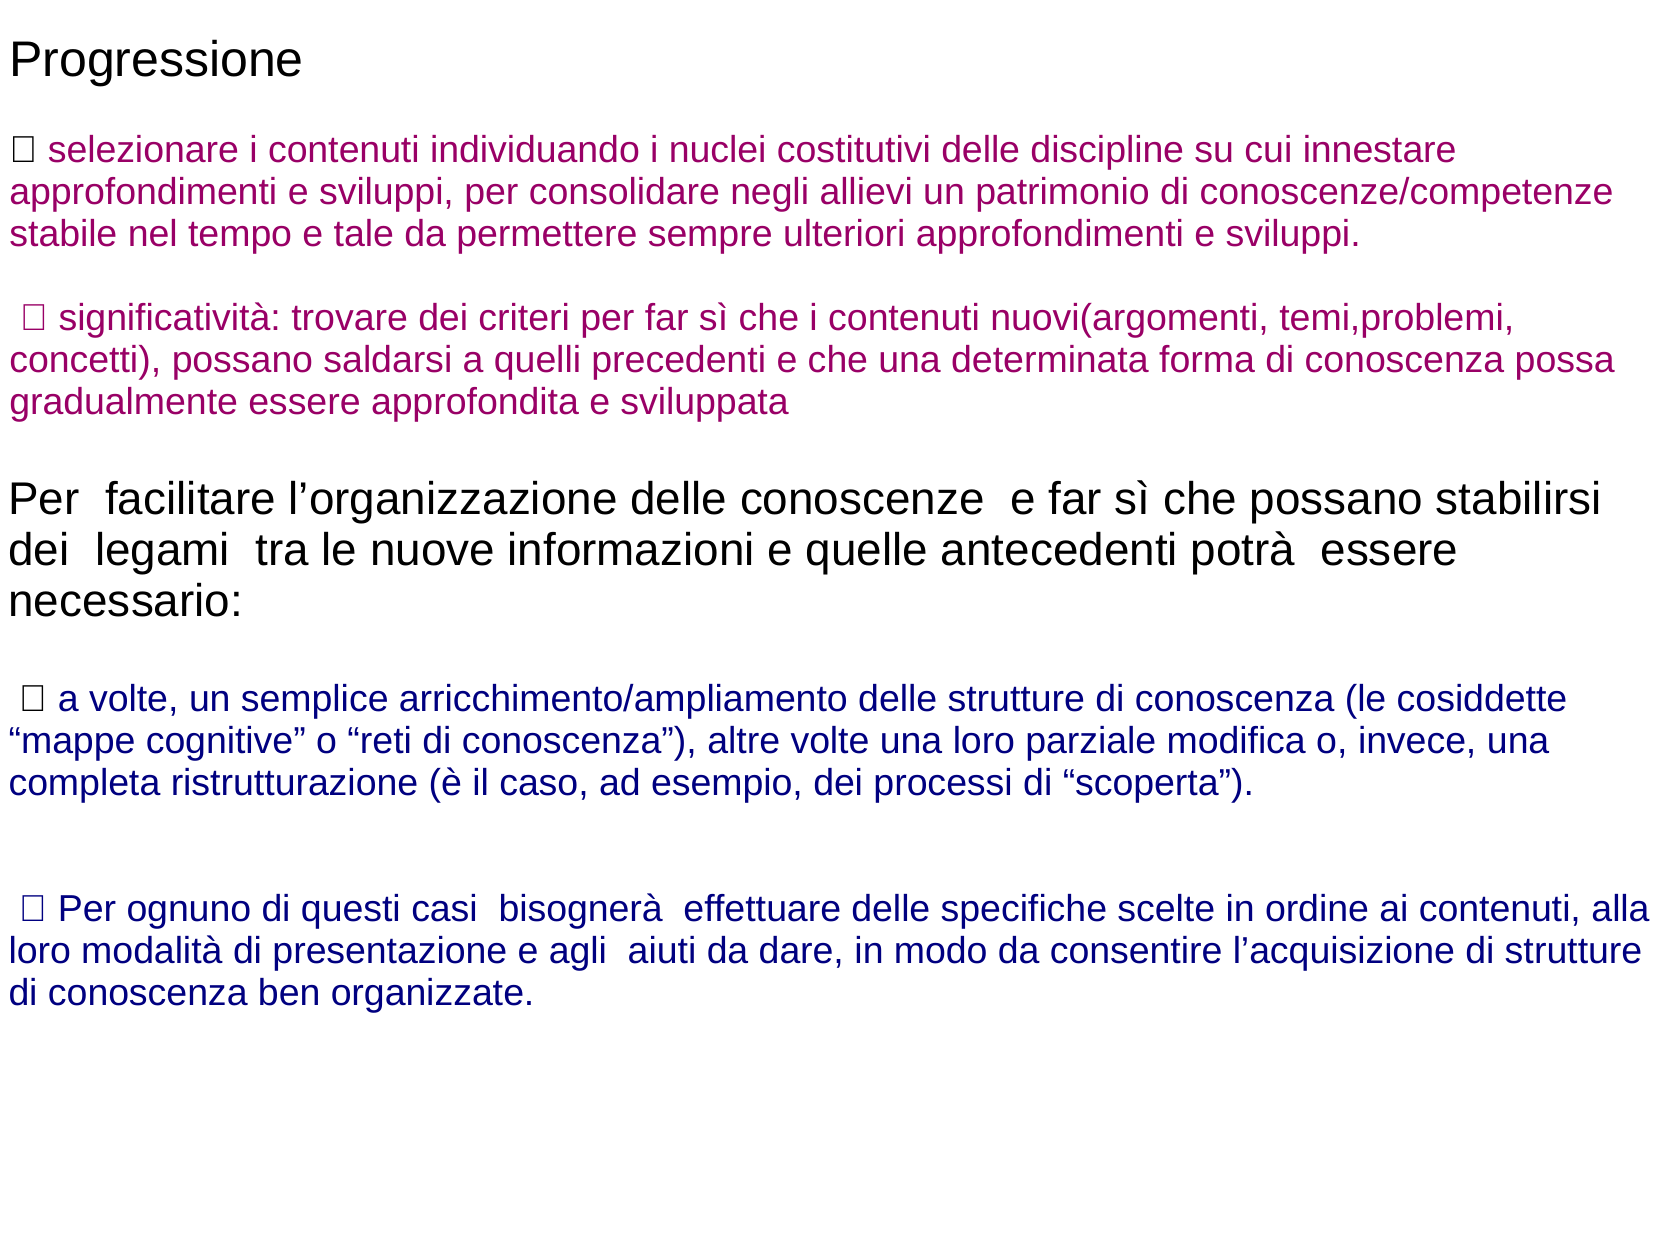

Progressione
 selezionare i contenuti individuando i nuclei costitutivi delle discipline su cui innestare approfondimenti e sviluppi, per consolidare negli allievi un patrimonio di conoscenze/competenze stabile nel tempo e tale da permettere sempre ulteriori approfondimenti e sviluppi.
  significatività: trovare dei criteri per far sì che i contenuti nuovi(argomenti, temi,problemi, concetti), possano saldarsi a quelli precedenti e che una determinata forma di conoscenza possa gradualmente essere approfondita e sviluppata
Per facilitare l’organizzazione delle conoscenze e far sì che possano stabilirsi dei legami tra le nuove informazioni e quelle antecedenti potrà essere necessario:
  a volte, un semplice arricchimento/ampliamento delle strutture di conoscenza (le cosiddette “mappe cognitive” o “reti di conoscenza”), altre volte una loro parziale modifica o, invece, una completa ristrutturazione (è il caso, ad esempio, dei processi di “scoperta”).
  Per ognuno di questi casi bisognerà effettuare delle specifiche scelte in ordine ai contenuti, alla loro modalità di presentazione e agli aiuti da dare, in modo da consentire l’acquisizione di strutture di conoscenza ben organizzate.